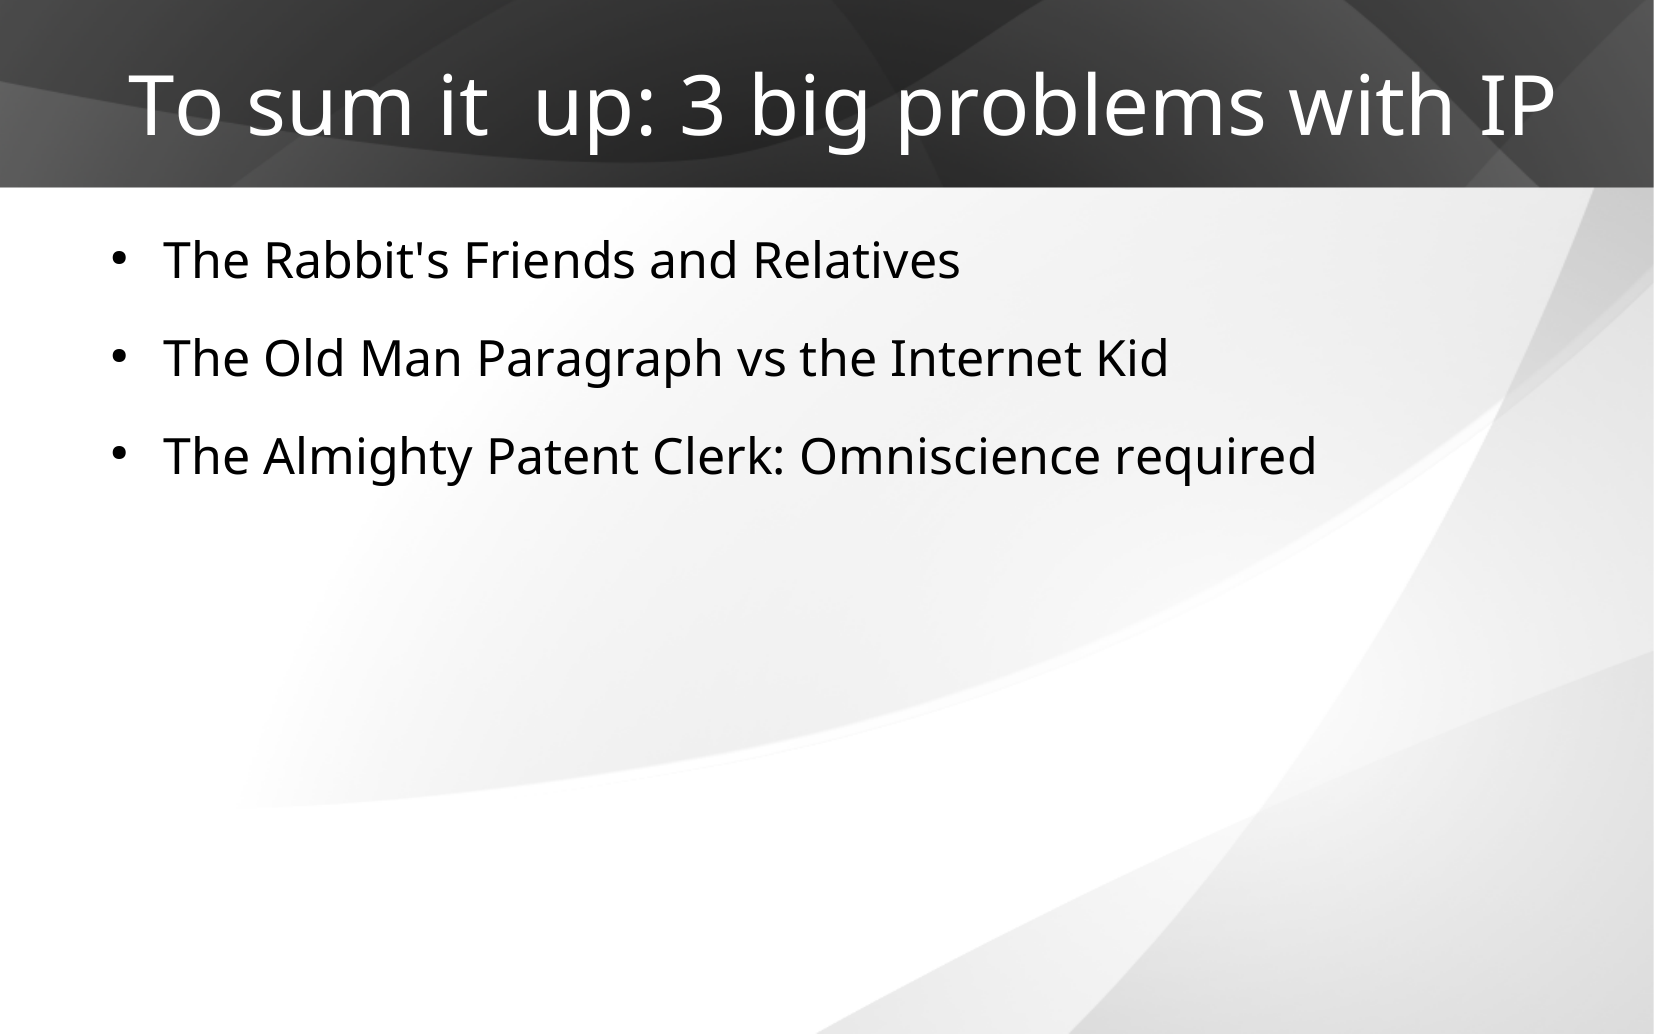

# To sum it up: 3 big problems with IP
The Rabbit's Friends and Relatives
The Old Man Paragraph vs the Internet Kid
The Almighty Patent Clerk: Omniscience required